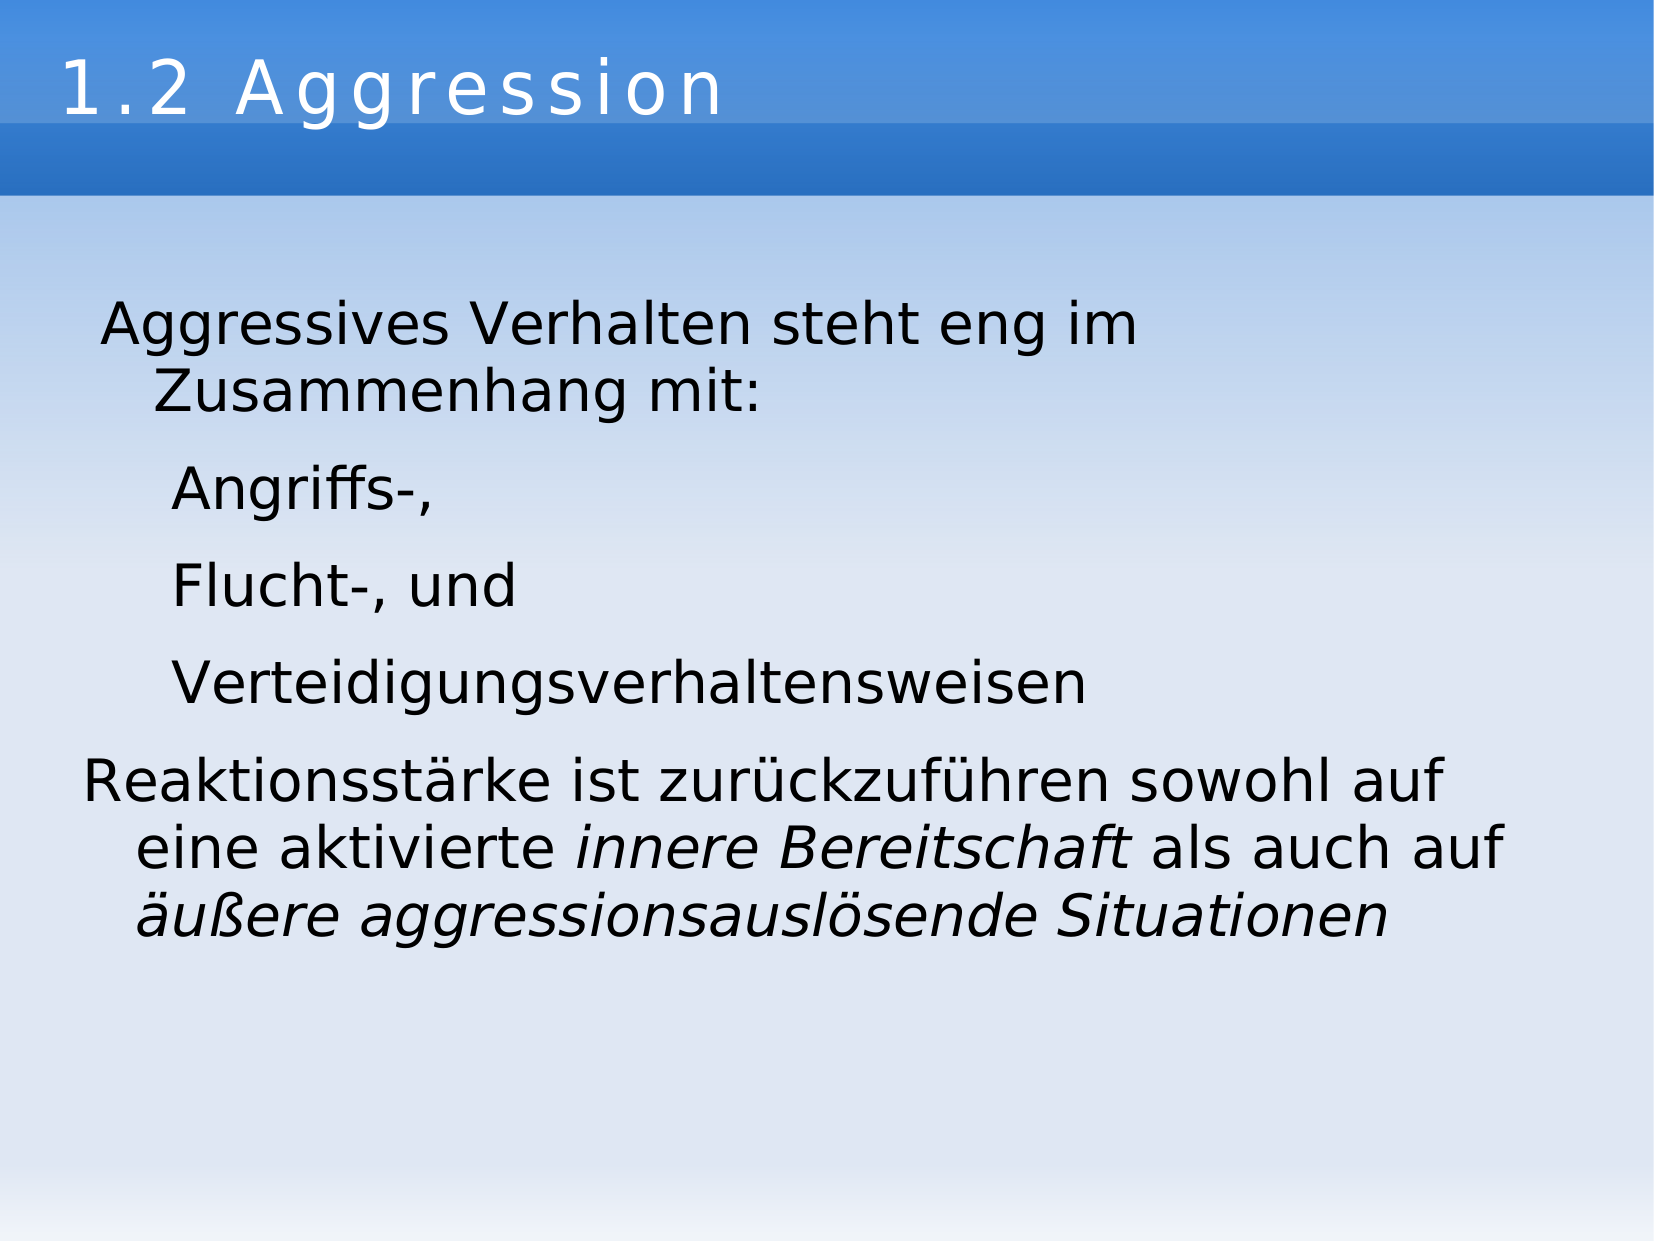

# 1.2 Aggression
Aggressives Verhalten steht eng im Zusammenhang mit:
Angriffs-,
Flucht-, und
Verteidigungsverhaltensweisen
Reaktionsstärke ist zurückzuführen sowohl auf eine aktivierte innere Bereitschaft als auch auf äußere aggressionsauslösende Situationen